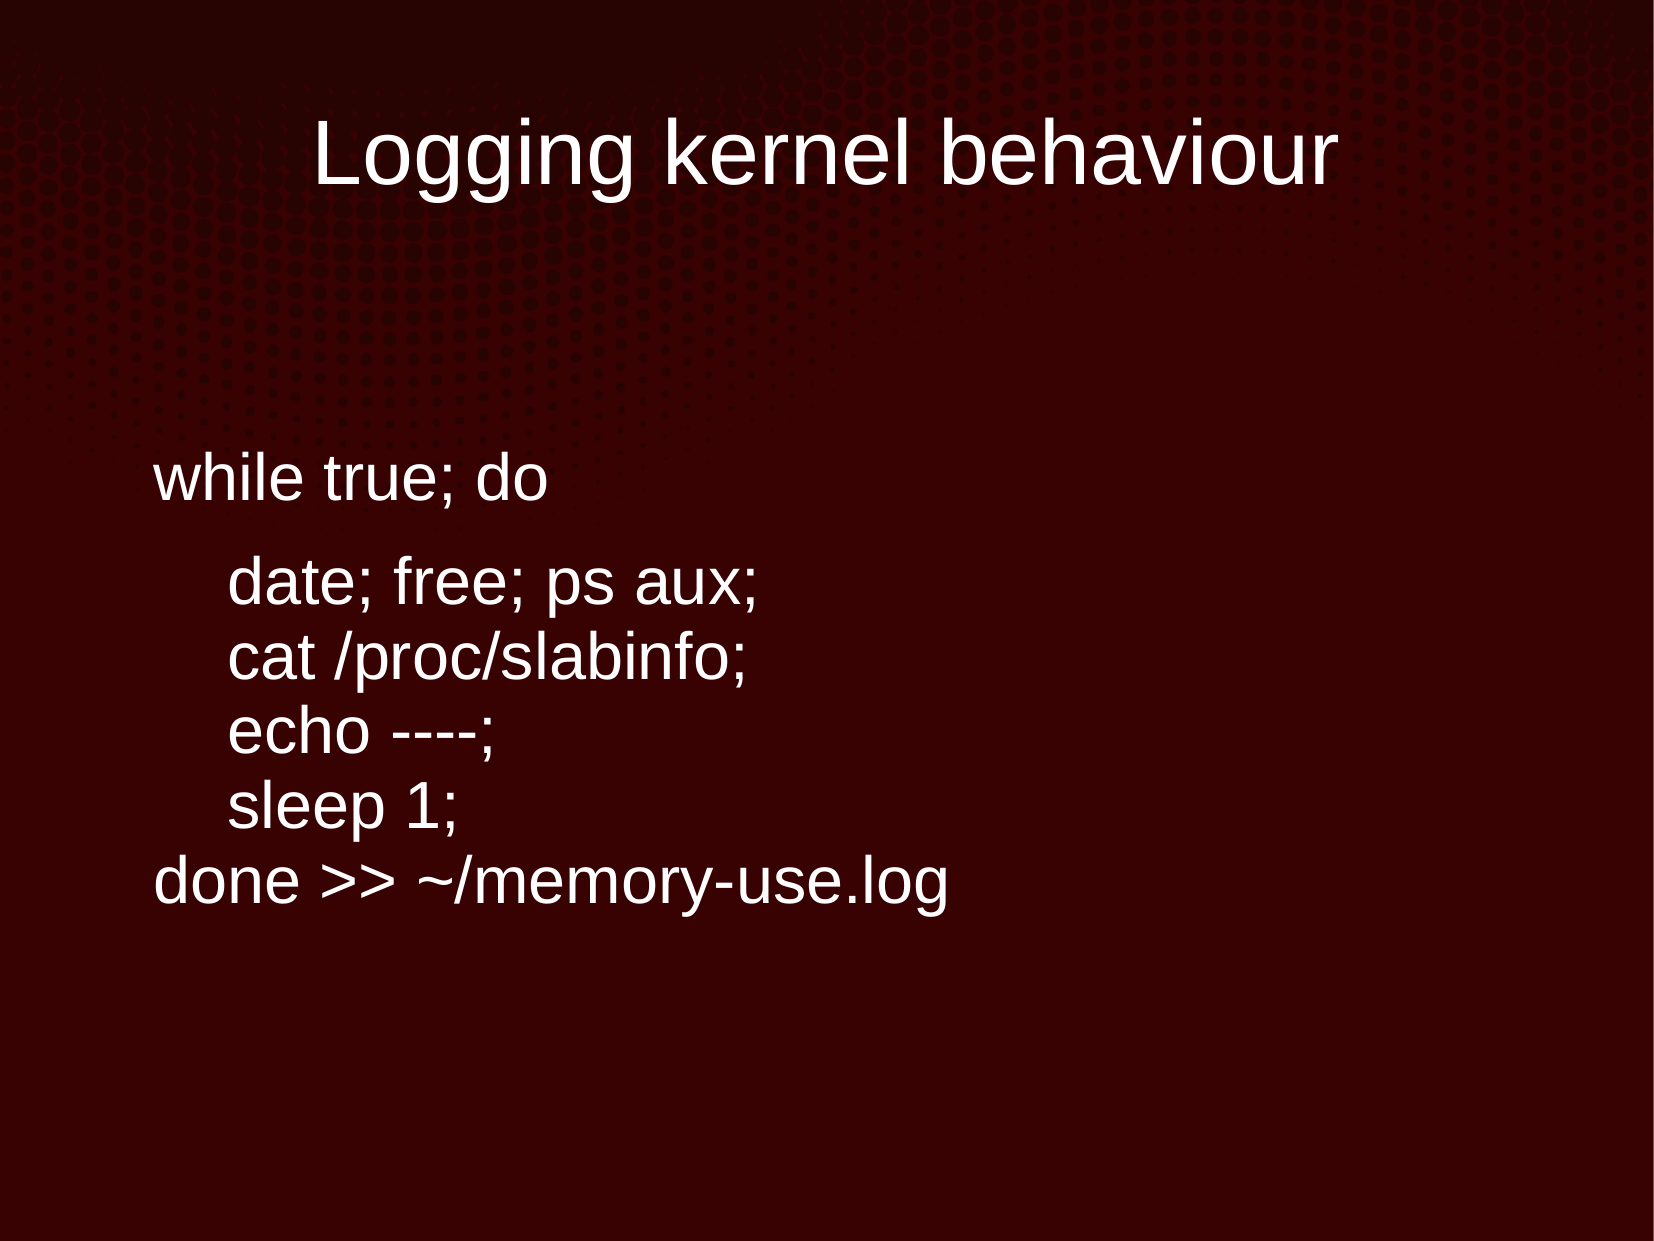

# Logging kernel behaviour
while true; do
 date; free; ps aux;
 cat /proc/slabinfo;
 echo ----;
 sleep 1;
done >> ~/memory-use.log